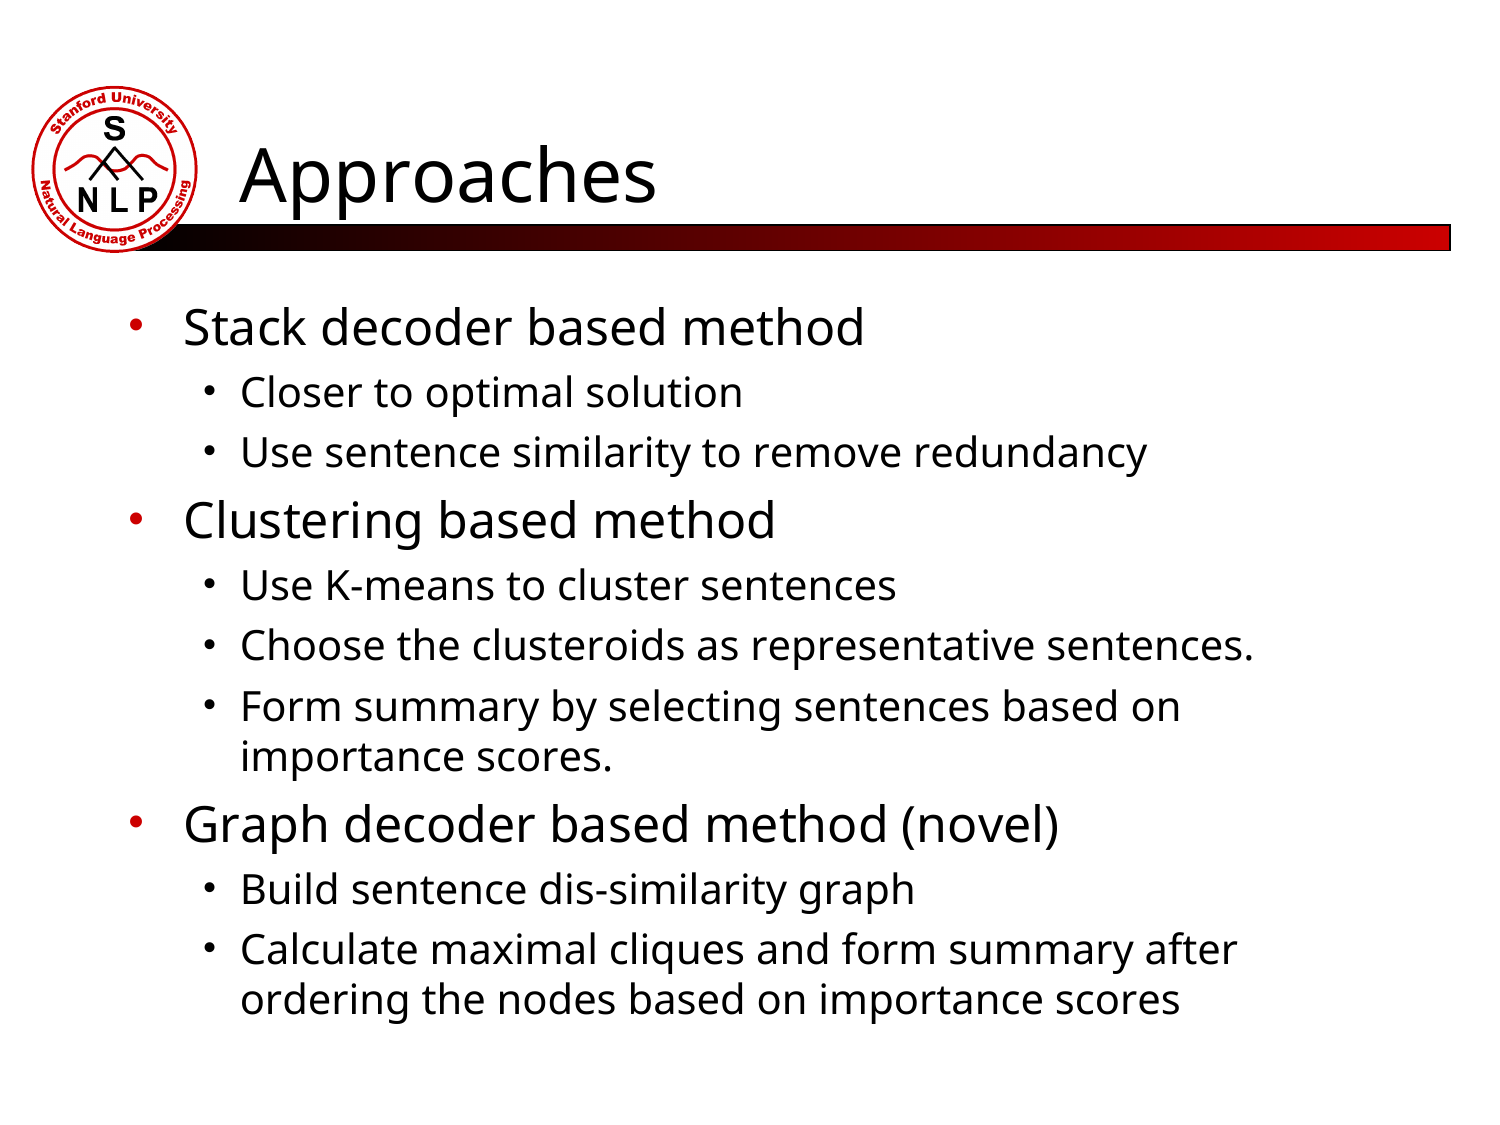

# Approaches
Stack decoder based method
Closer to optimal solution
Use sentence similarity to remove redundancy
Clustering based method
Use K-means to cluster sentences
Choose the clusteroids as representative sentences.
Form summary by selecting sentences based on importance scores.
Graph decoder based method (novel)
Build sentence dis-similarity graph
Calculate maximal cliques and form summary after ordering the nodes based on importance scores